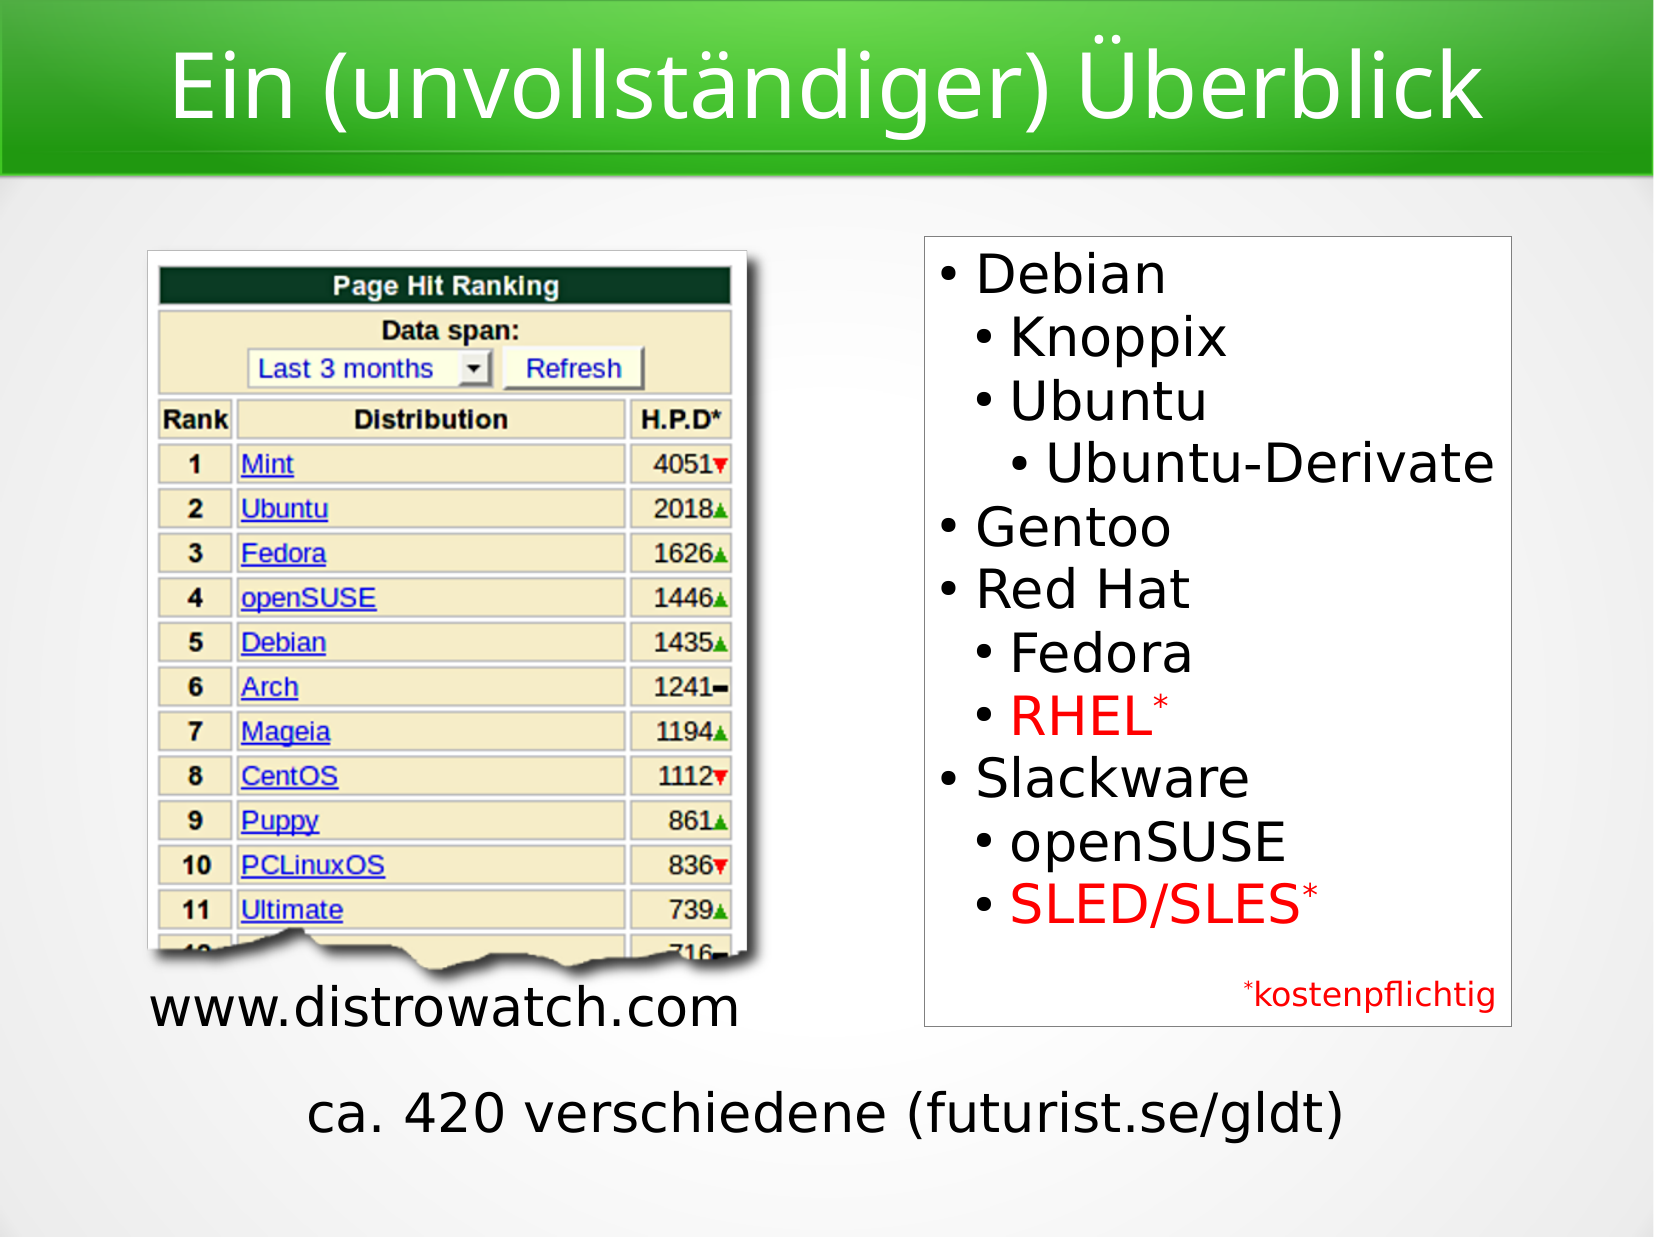

# Ein (unvollständiger) Überblick
 Debian
Knoppix
Ubuntu
Ubuntu-Derivate
 Gentoo
 Red Hat
Fedora
RHEL*
 Slackware
openSUSE
SLED/SLES*
*kostenpflichtig
www.distrowatch.com
ca. 420 verschiedene (futurist.se/gldt)